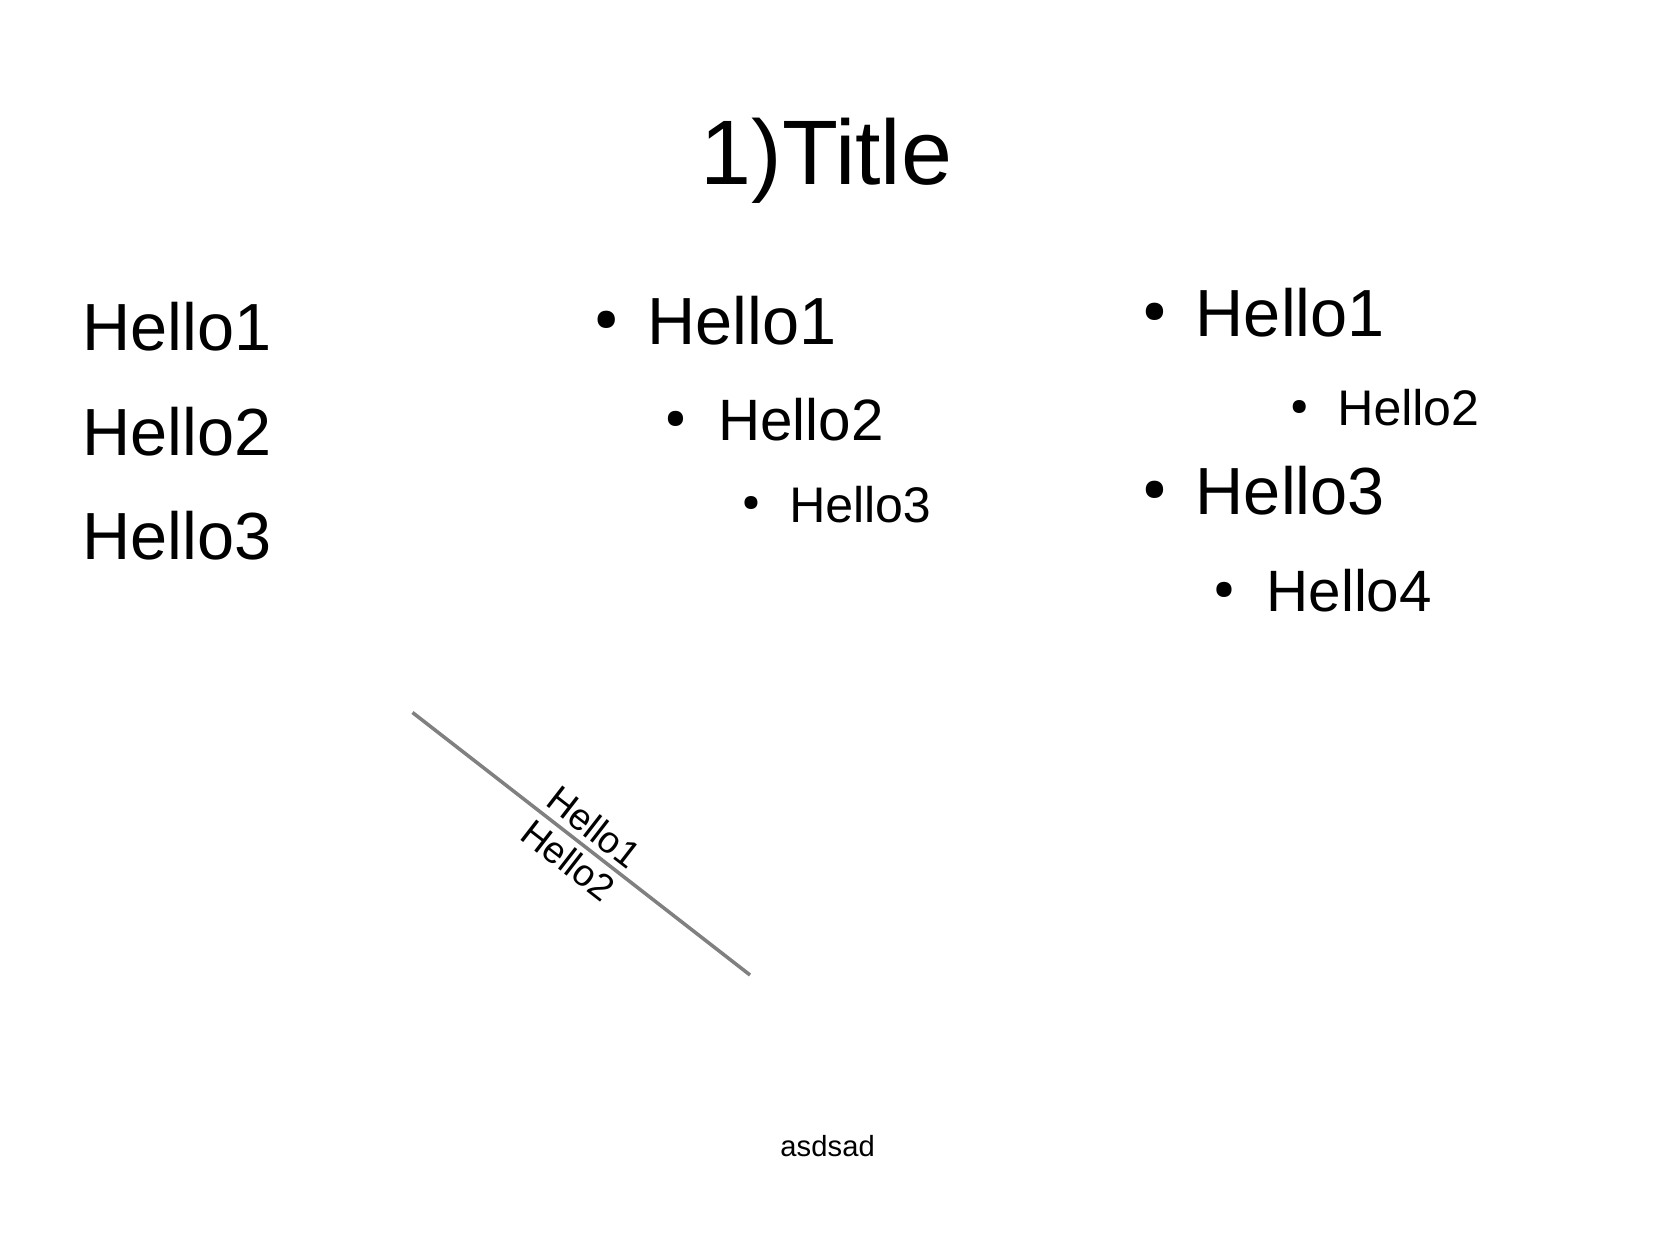

# Title
Hello1
Hello2
Hello3
Hello4
Hello1
Hello2
Hello3
Hello1
Hello2
Hello3
Hello1
Hello2
asdsad